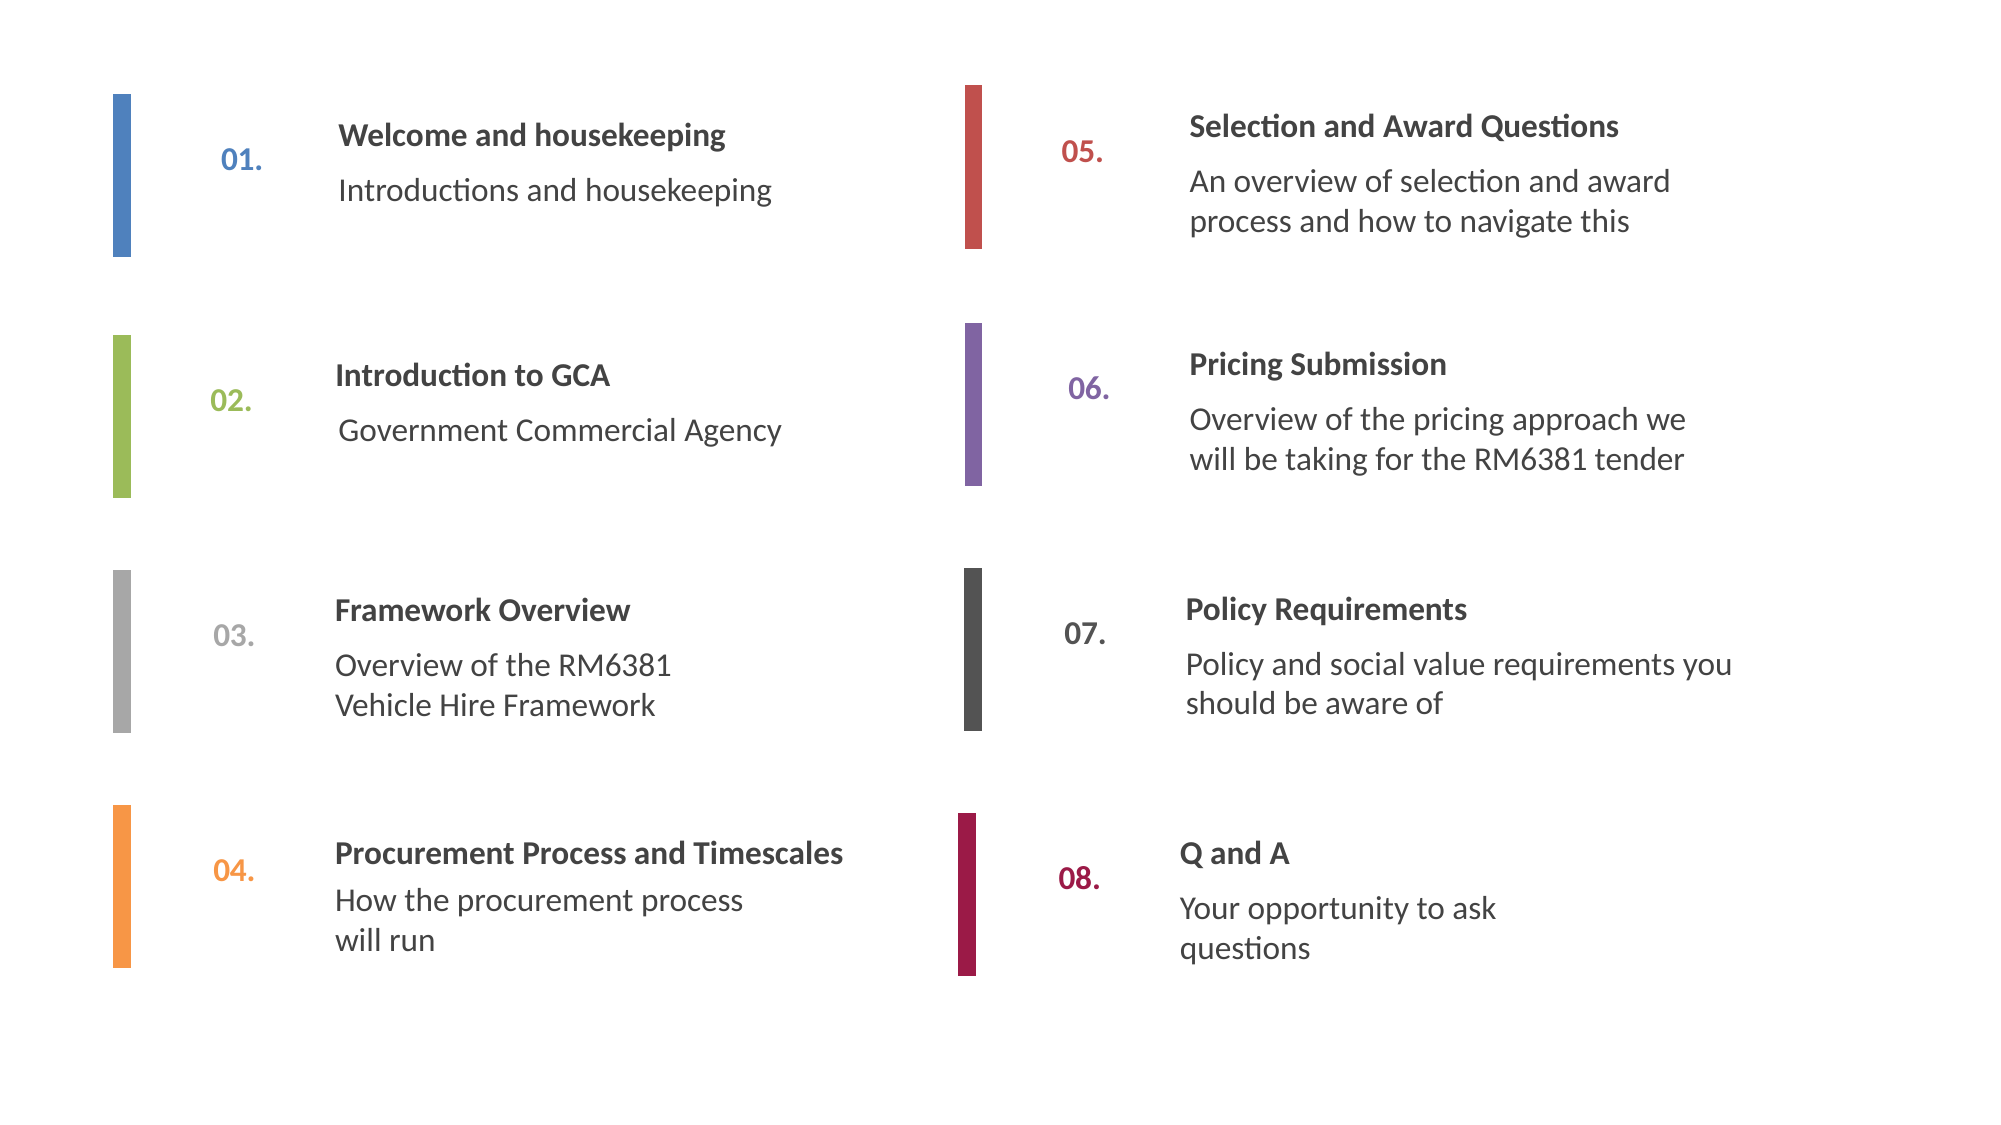

Selection and Award Questions
Welcome and housekeeping
05.
01.
An overview of selection and award process and how to navigate this
Introductions and housekeeping
Pricing Submission
Introduction to GCA
06.
02.
Overview of the pricing approach we will be taking for the RM6381 tender
Government Commercial Agency
Policy Requirements
Framework Overview
07.
03.
Policy and social value requirements you should be aware of
Overview of the RM6381 Vehicle Hire Framework
Procurement Process and Timescales
Q and A
04.
08.
How the procurement process will run
Your opportunity to ask questions